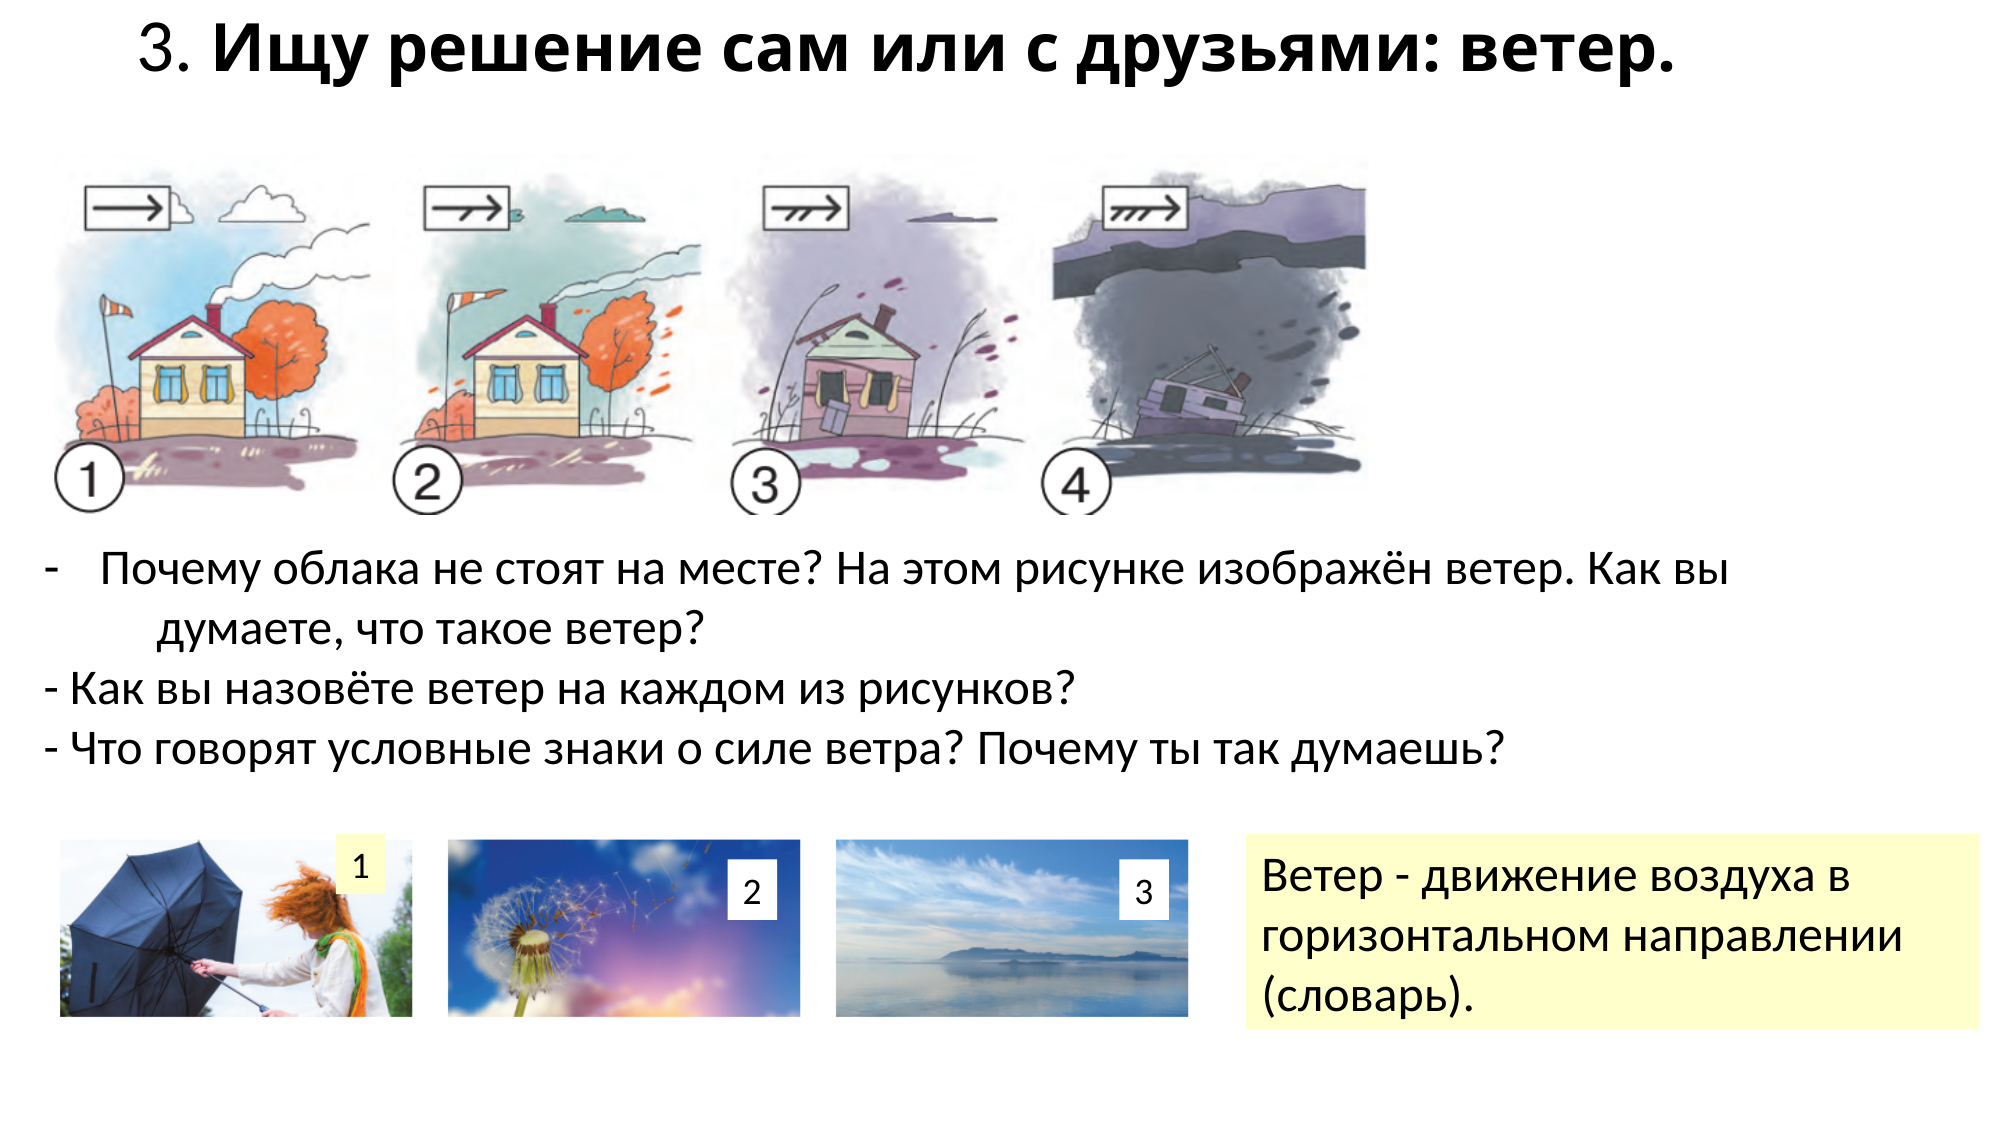

3. Ищу решение сам или с друзьями: ветер.
Почему облака не стоят на месте? На этом рисунке изображён ветер. Как вы думаете, что такое ветер?
- Как вы назовёте ветер на каждом из рисунков?
- Что говорят условные знаки о силе ветра? Почему ты так думаешь?
1
Ветер - движение воздуха в горизонтальном направлении (словарь).
2
3